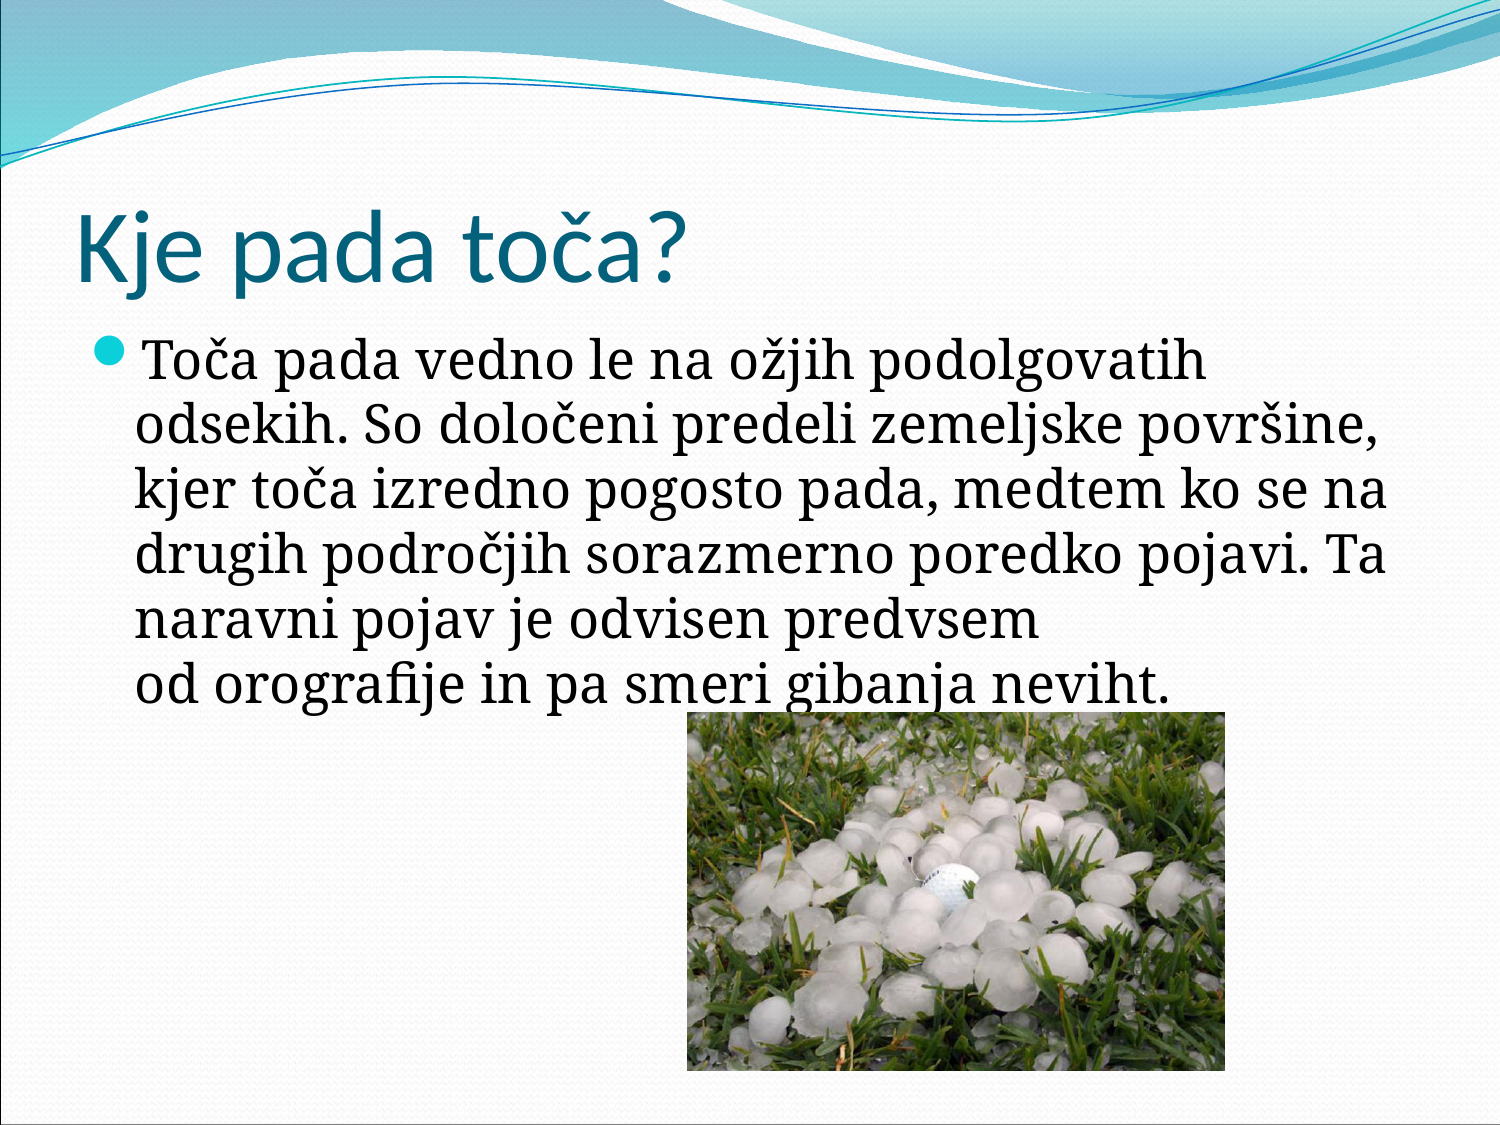

# Kje pada toča?
Toča pada vedno le na ožjih podolgovatih odsekih. So določeni predeli zemeljske površine, kjer toča izredno pogosto pada, medtem ko se na drugih področjih sorazmerno poredko pojavi. Ta naravni pojav je odvisen predvsem od orografije in pa smeri gibanja neviht.